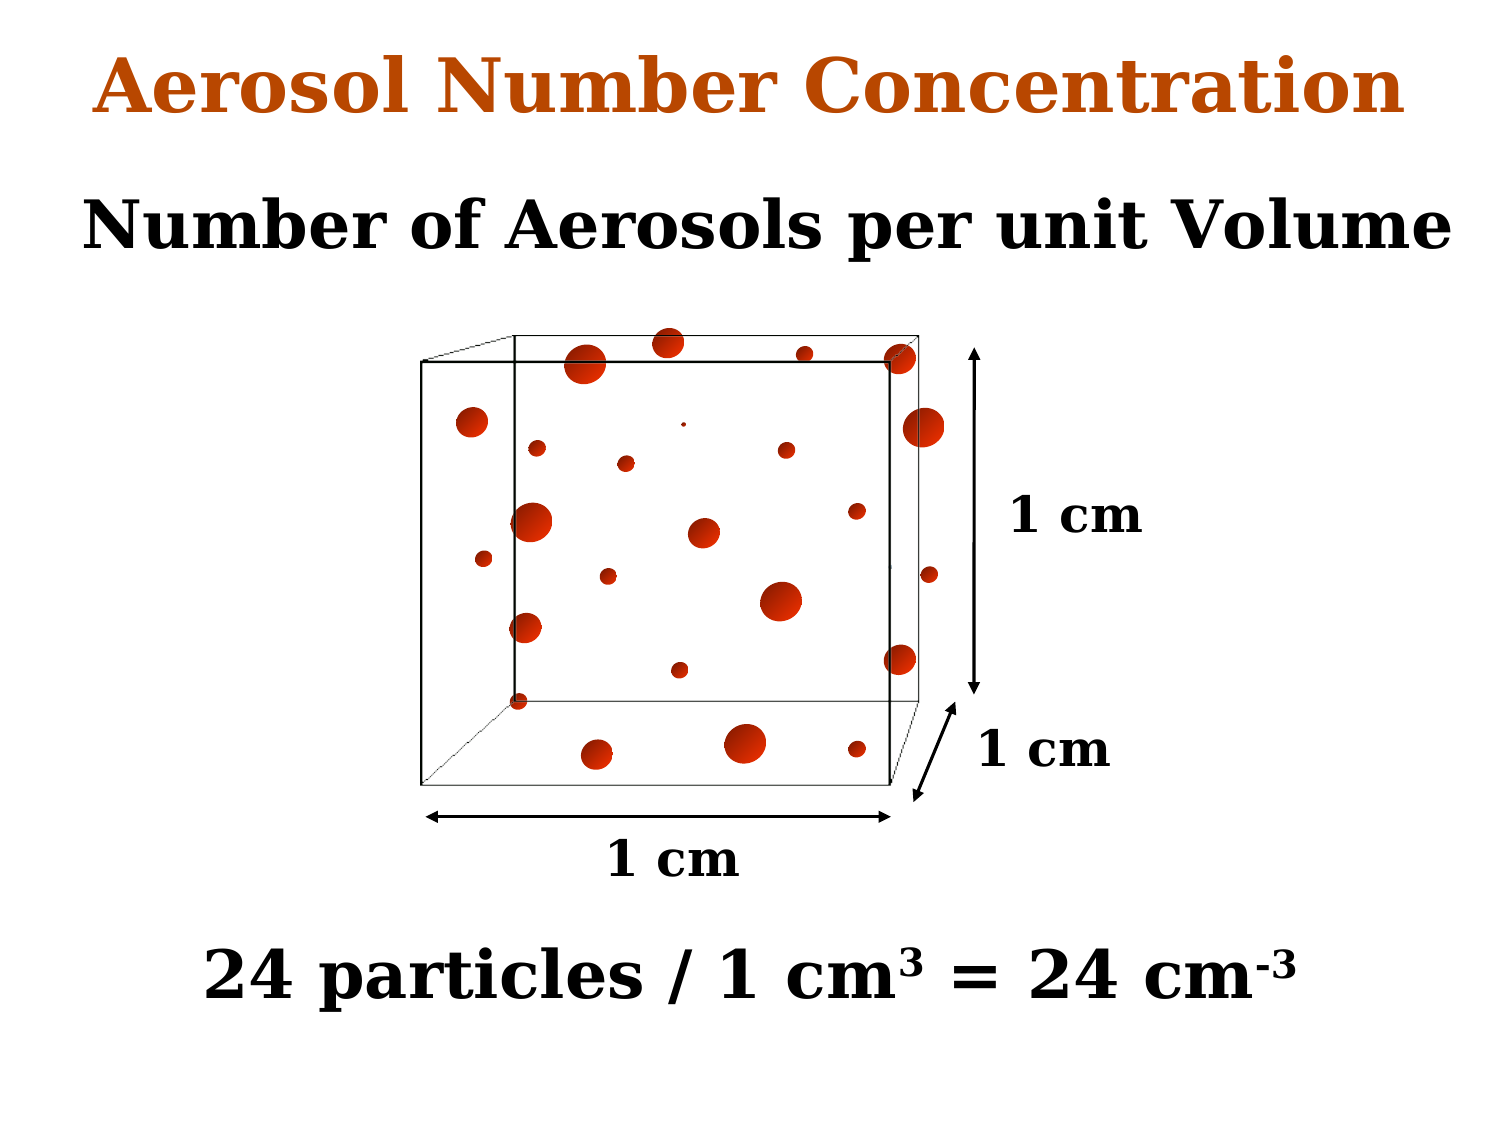

Aerosol Number Concentration
Number of Aerosols per unit Volume
1 cm
1 cm
1 cm
24 particles / 1 cm3 = 24 cm-3